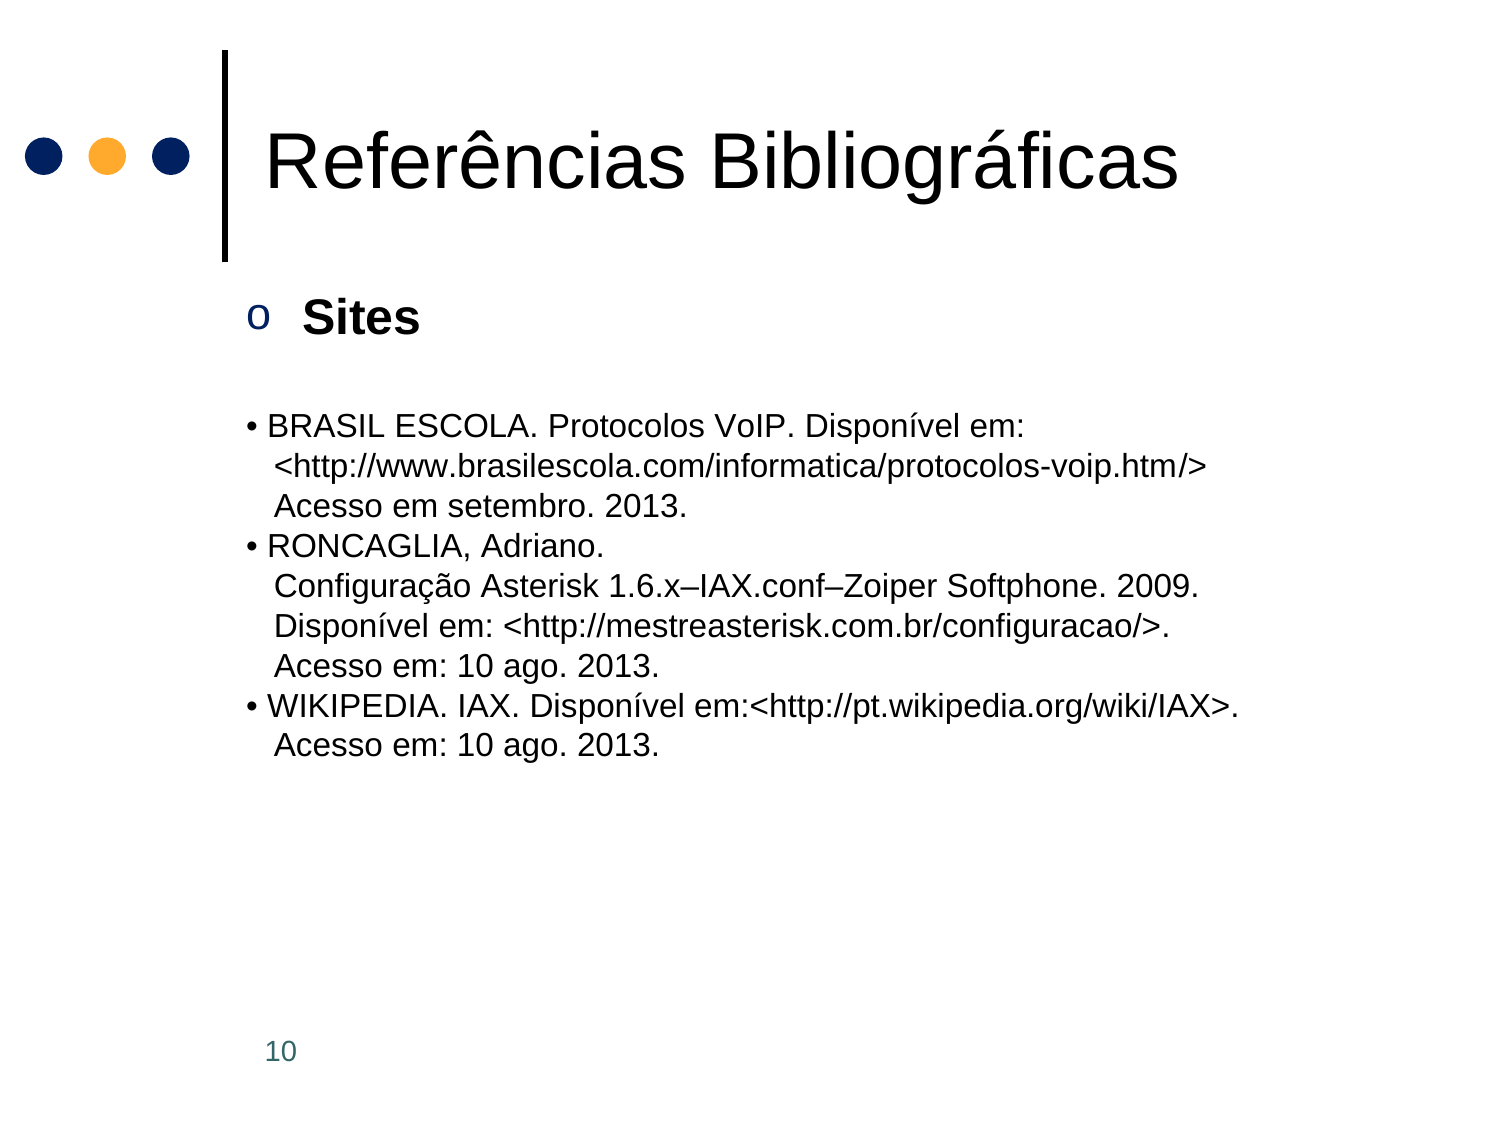

# Referências Bibliográficas
Sites
• BRASIL ESCOLA. Protocolos VoIP. Disponível em:
 <http://www.brasilescola.com/informatica/protocolos-voip.htm/>
 Acesso em setembro. 2013.
• RONCAGLIA, Adriano.
 Configuração Asterisk 1.6.x–IAX.conf–Zoiper Softphone. 2009.
 Disponível em: <http://mestreasterisk.com.br/configuracao/>.
 Acesso em: 10 ago. 2013.
• WIKIPEDIA. IAX. Disponível em:<http://pt.wikipedia.org/wiki/IAX>.
 Acesso em: 10 ago. 2013.